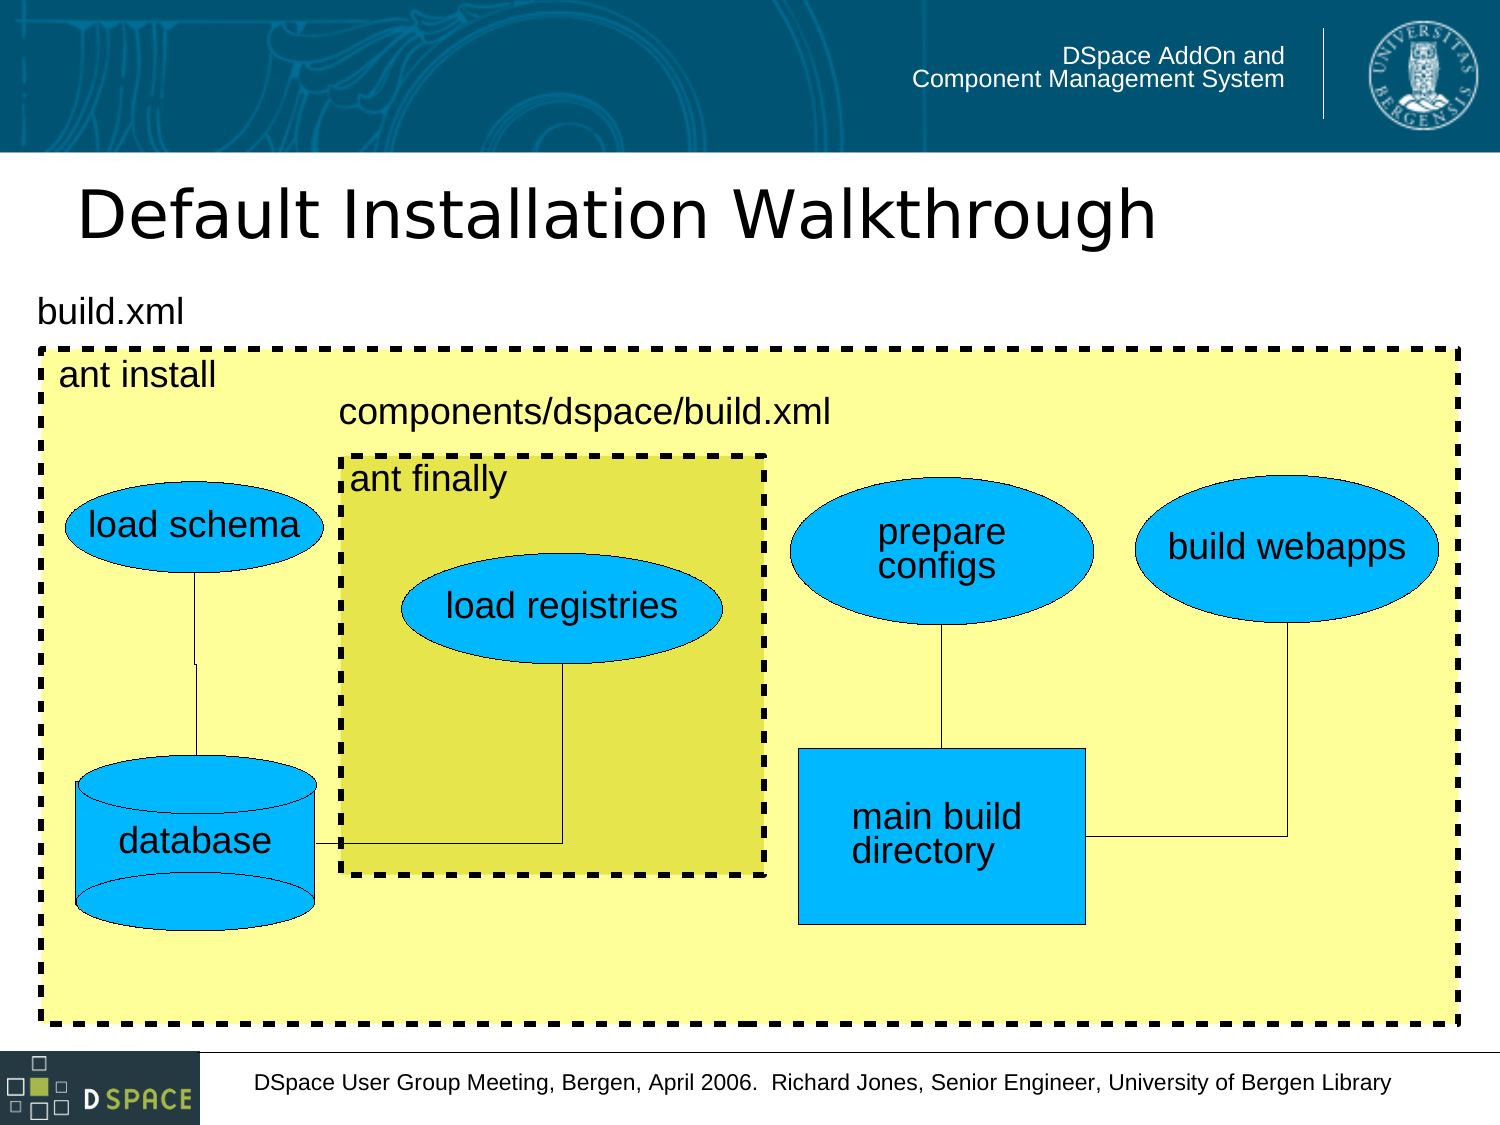

# Default Installation Walkthrough
build.xml
ant install
components/dspace/build.xml
ant finally
build webapps
prepare
configs
load schema
load registries
main build
directory
database